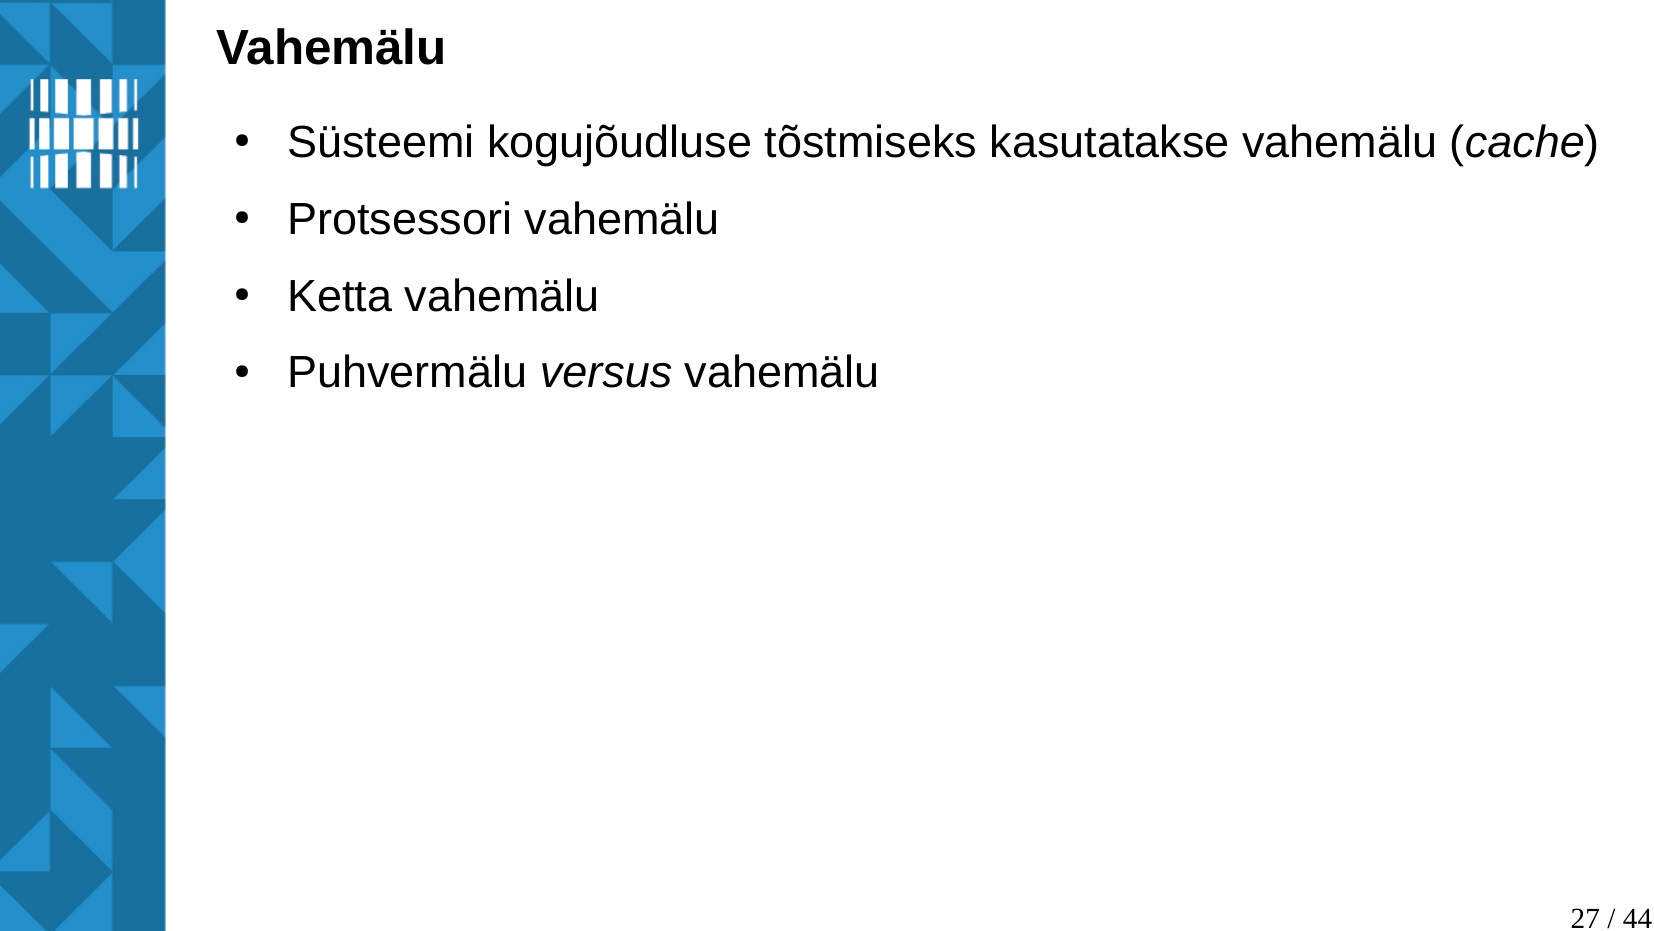

# Vahemälu
Süsteemi kogujõudluse tõstmiseks kasutatakse vahemälu (cache)
Protsessori vahemälu
Ketta vahemälu
Puhvermälu versus vahemälu
27